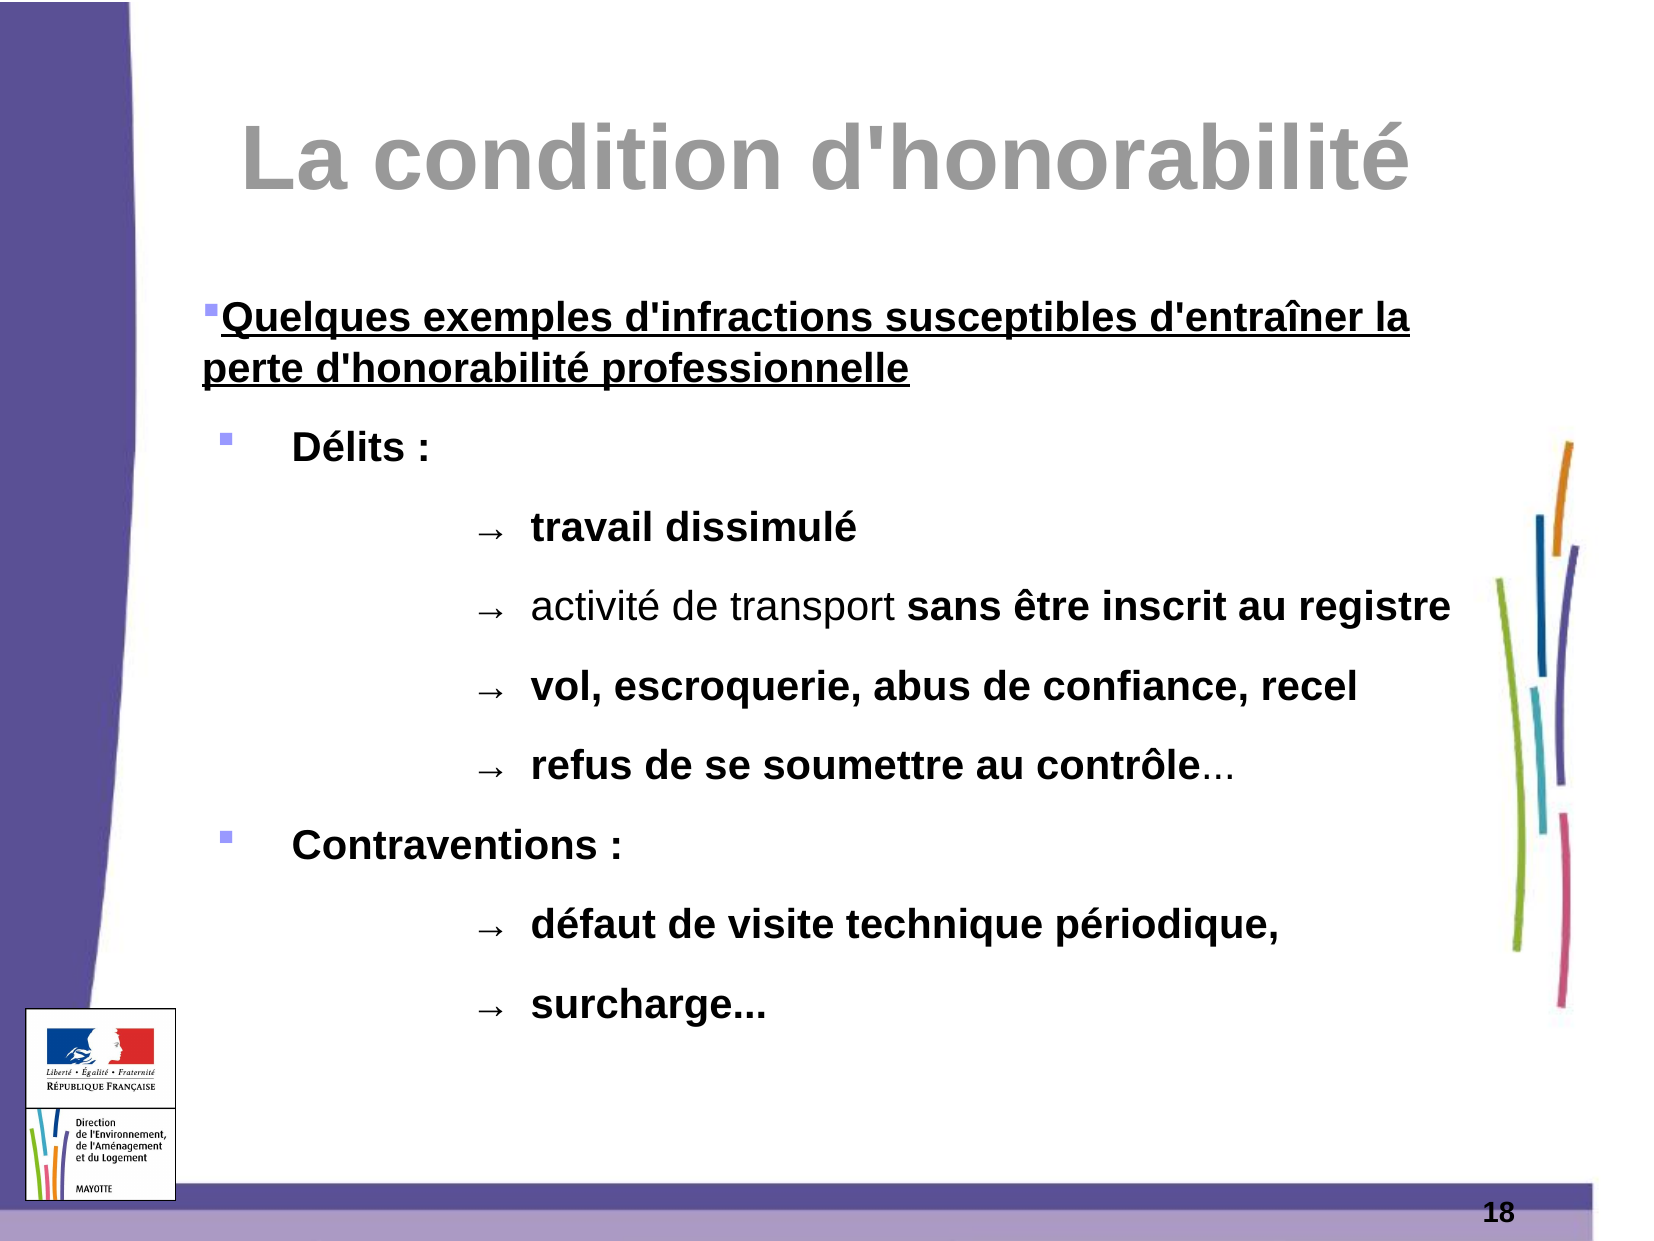

# La condition d'honorabilité
Quelques exemples d'infractions susceptibles d'entraîner la perte d'honorabilité professionnelle
Délits :
 		→ travail dissimulé
 		→ activité de transport sans être inscrit au registre
 		→ vol, escroquerie, abus de confiance, recel
 		→ refus de se soumettre au contrôle...
Contraventions :
 		→ défaut de visite technique périodique,
 		→ surcharge...